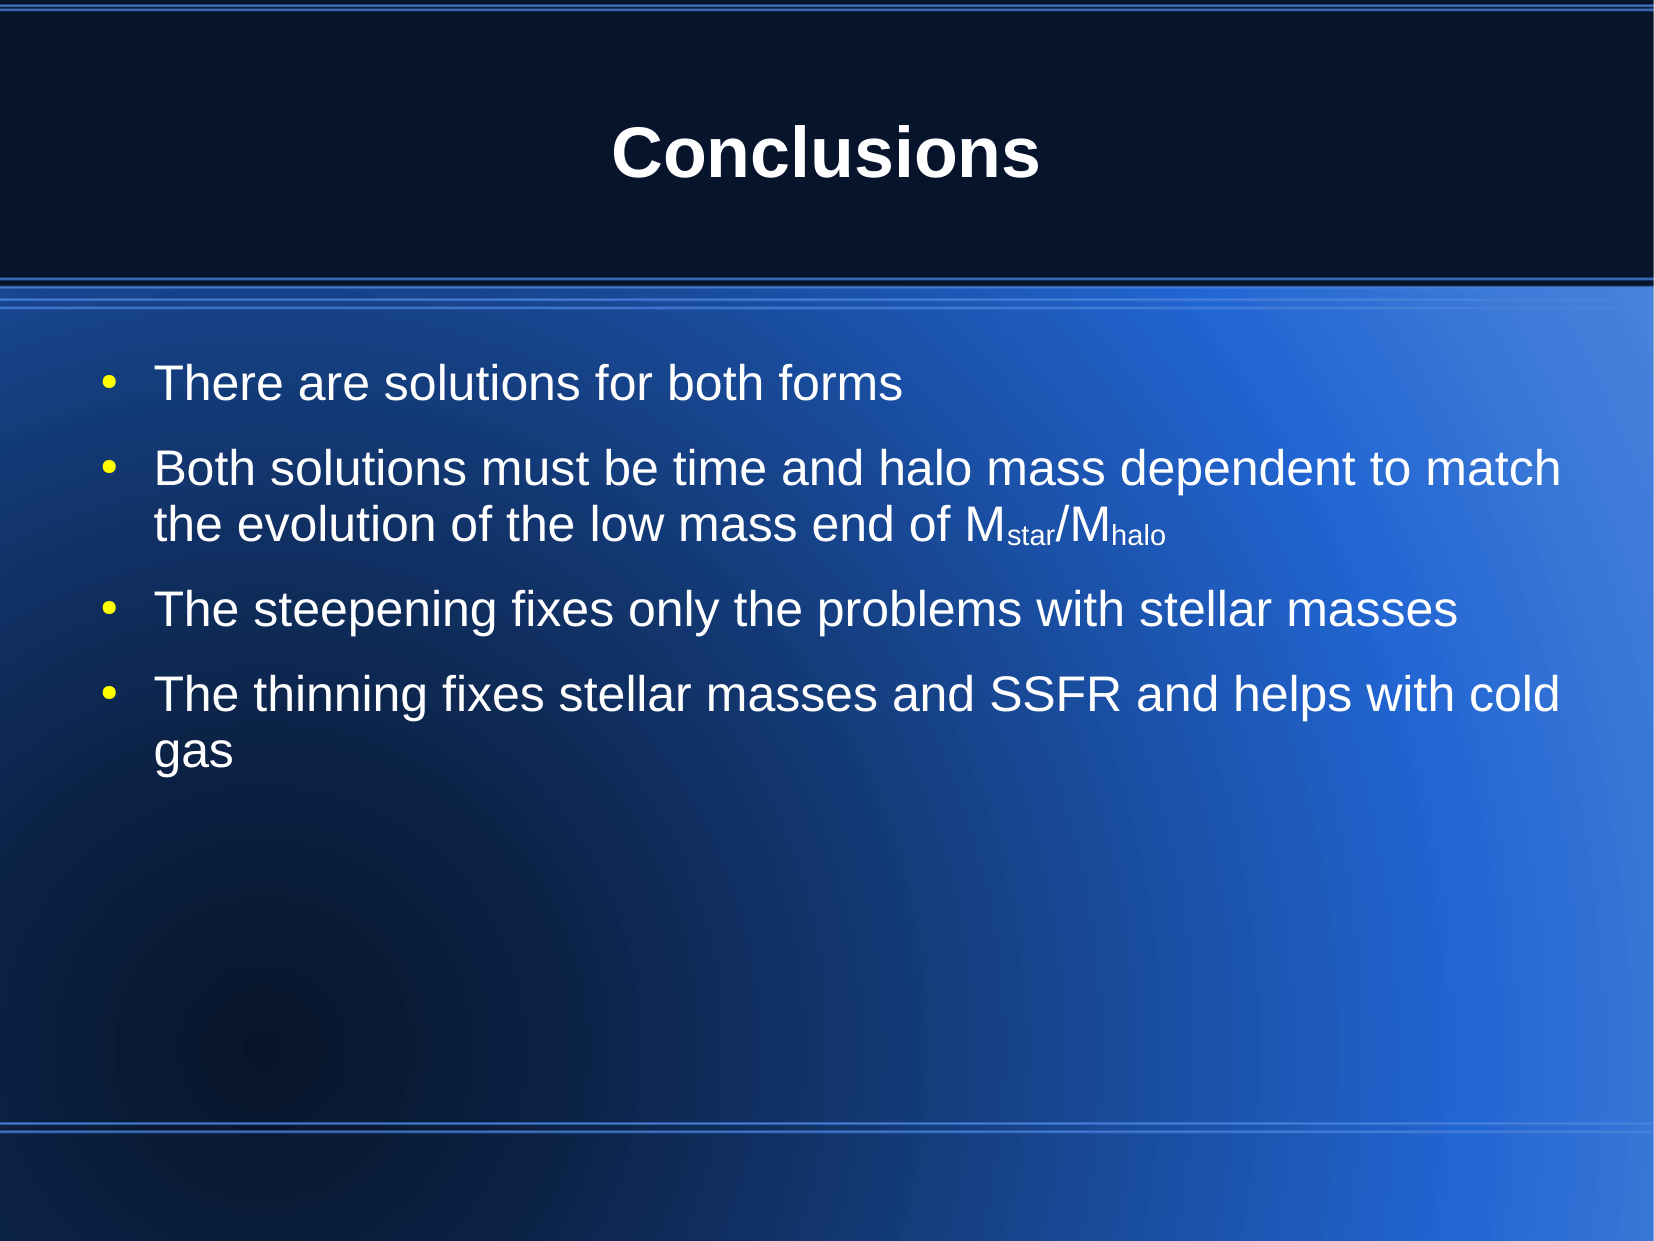

# Conclusions
There are solutions for both forms
Both solutions must be time and halo mass dependent to match the evolution of the low mass end of Mstar/Mhalo
The steepening fixes only the problems with stellar masses
The thinning fixes stellar masses and SSFR and helps with cold gas